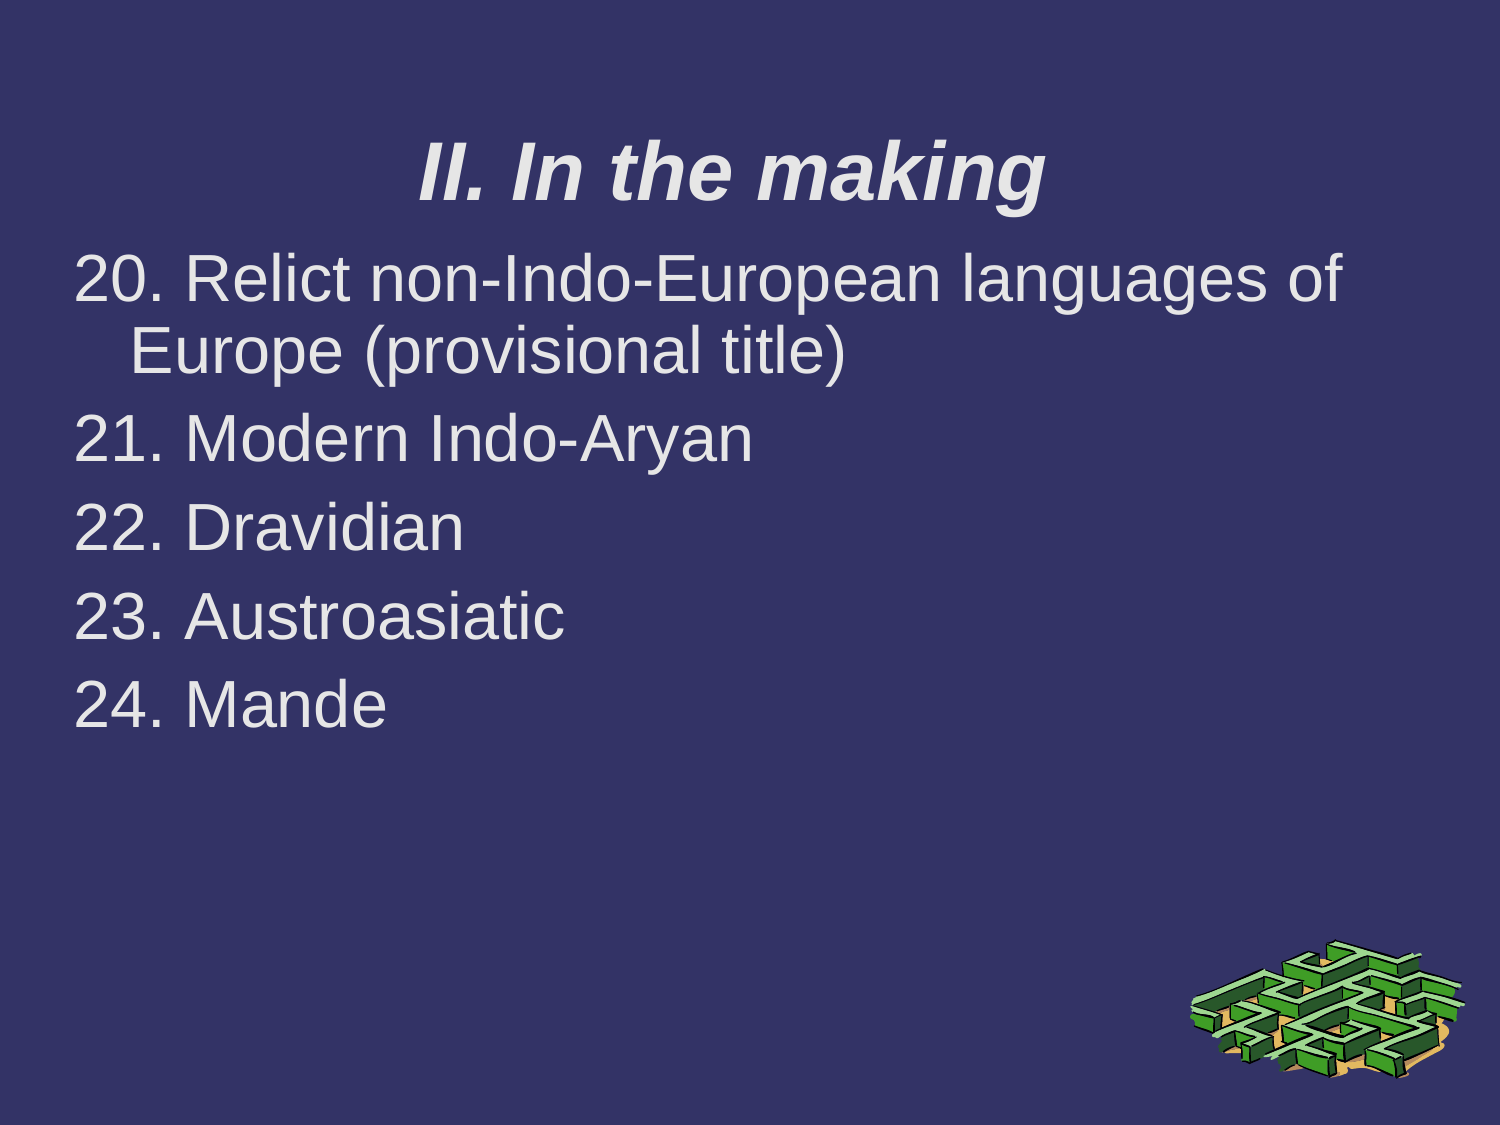

# II. In the making
20. Relict non-Indo-European languages of Europe (provisional title)
21. Modern Indo-Aryan
22. Dravidian
23. Austroasiatic
24. Mande